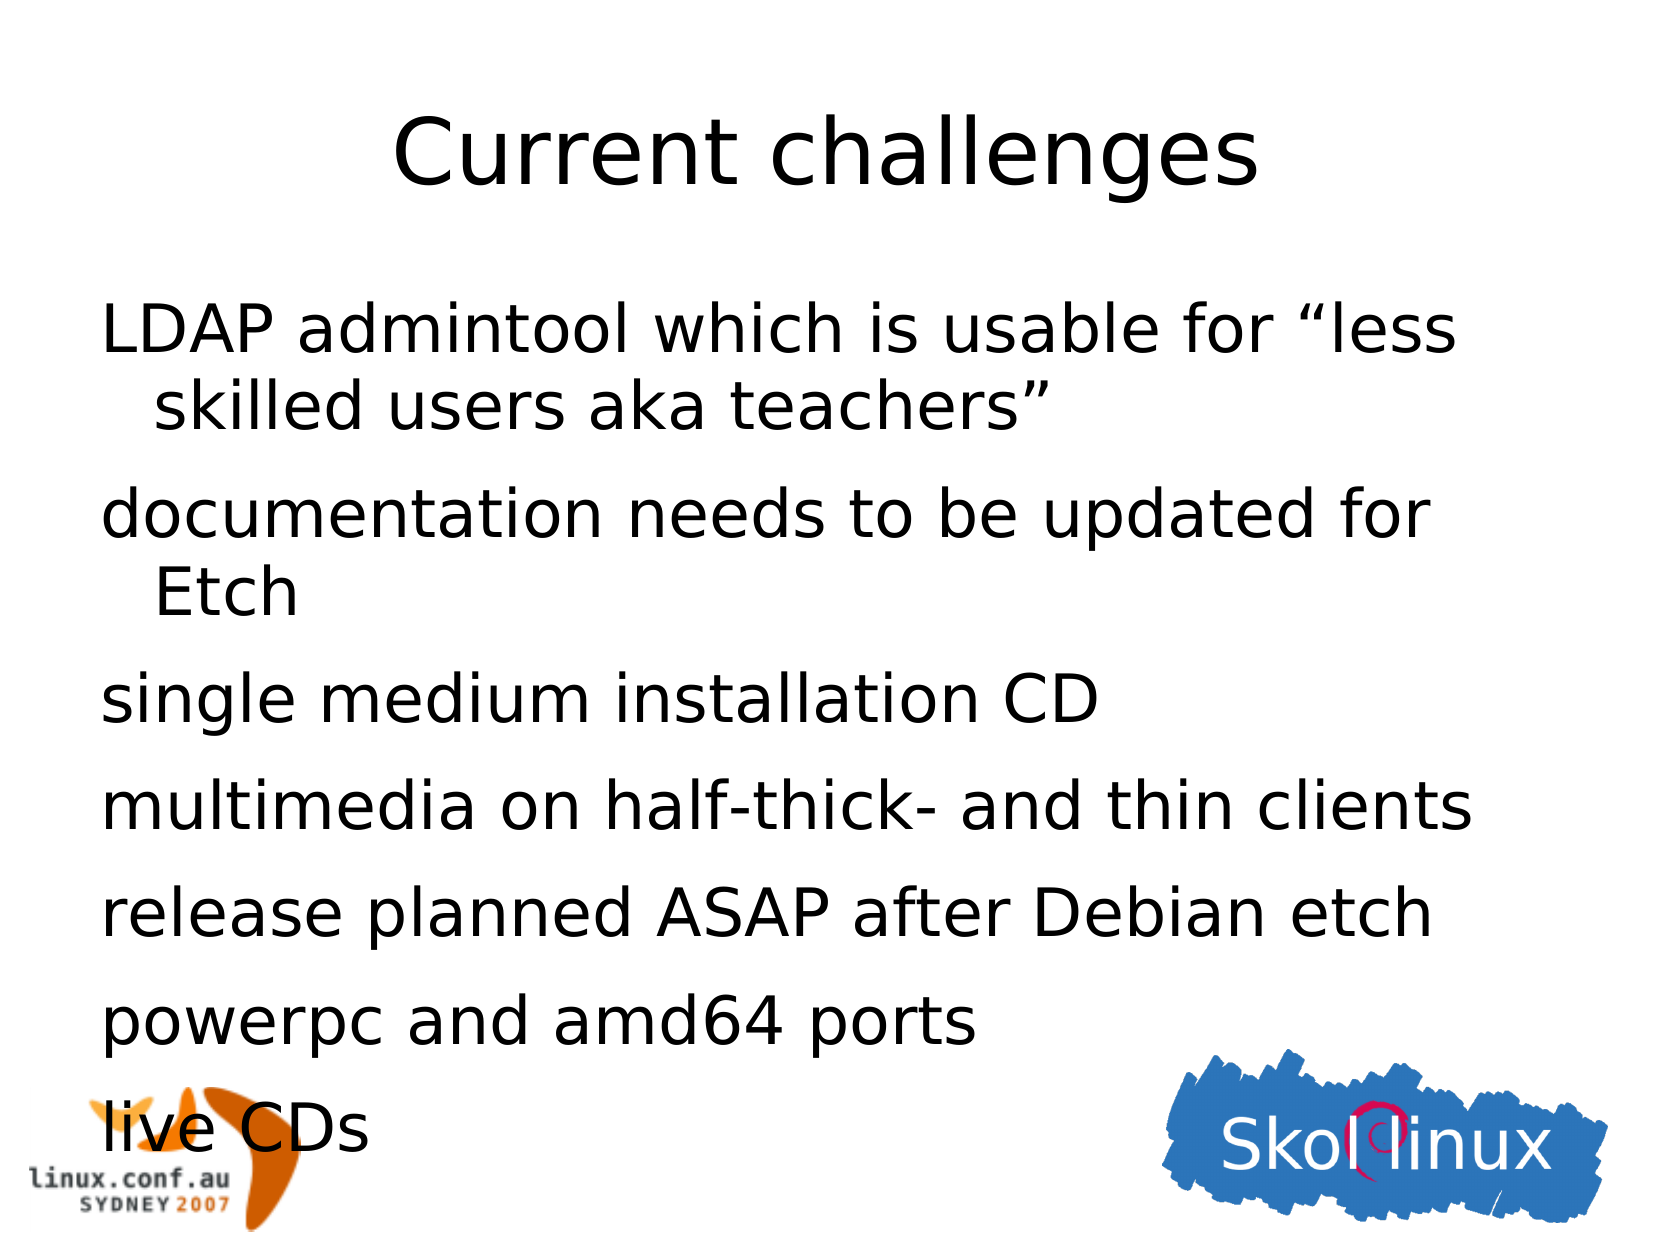

# Current challenges
LDAP admintool which is usable for “less skilled users aka teachers”
documentation needs to be updated for Etch
single medium installation CD
multimedia on half-thick- and thin clients
release planned ASAP after Debian etch
powerpc and amd64 ports
live CDs